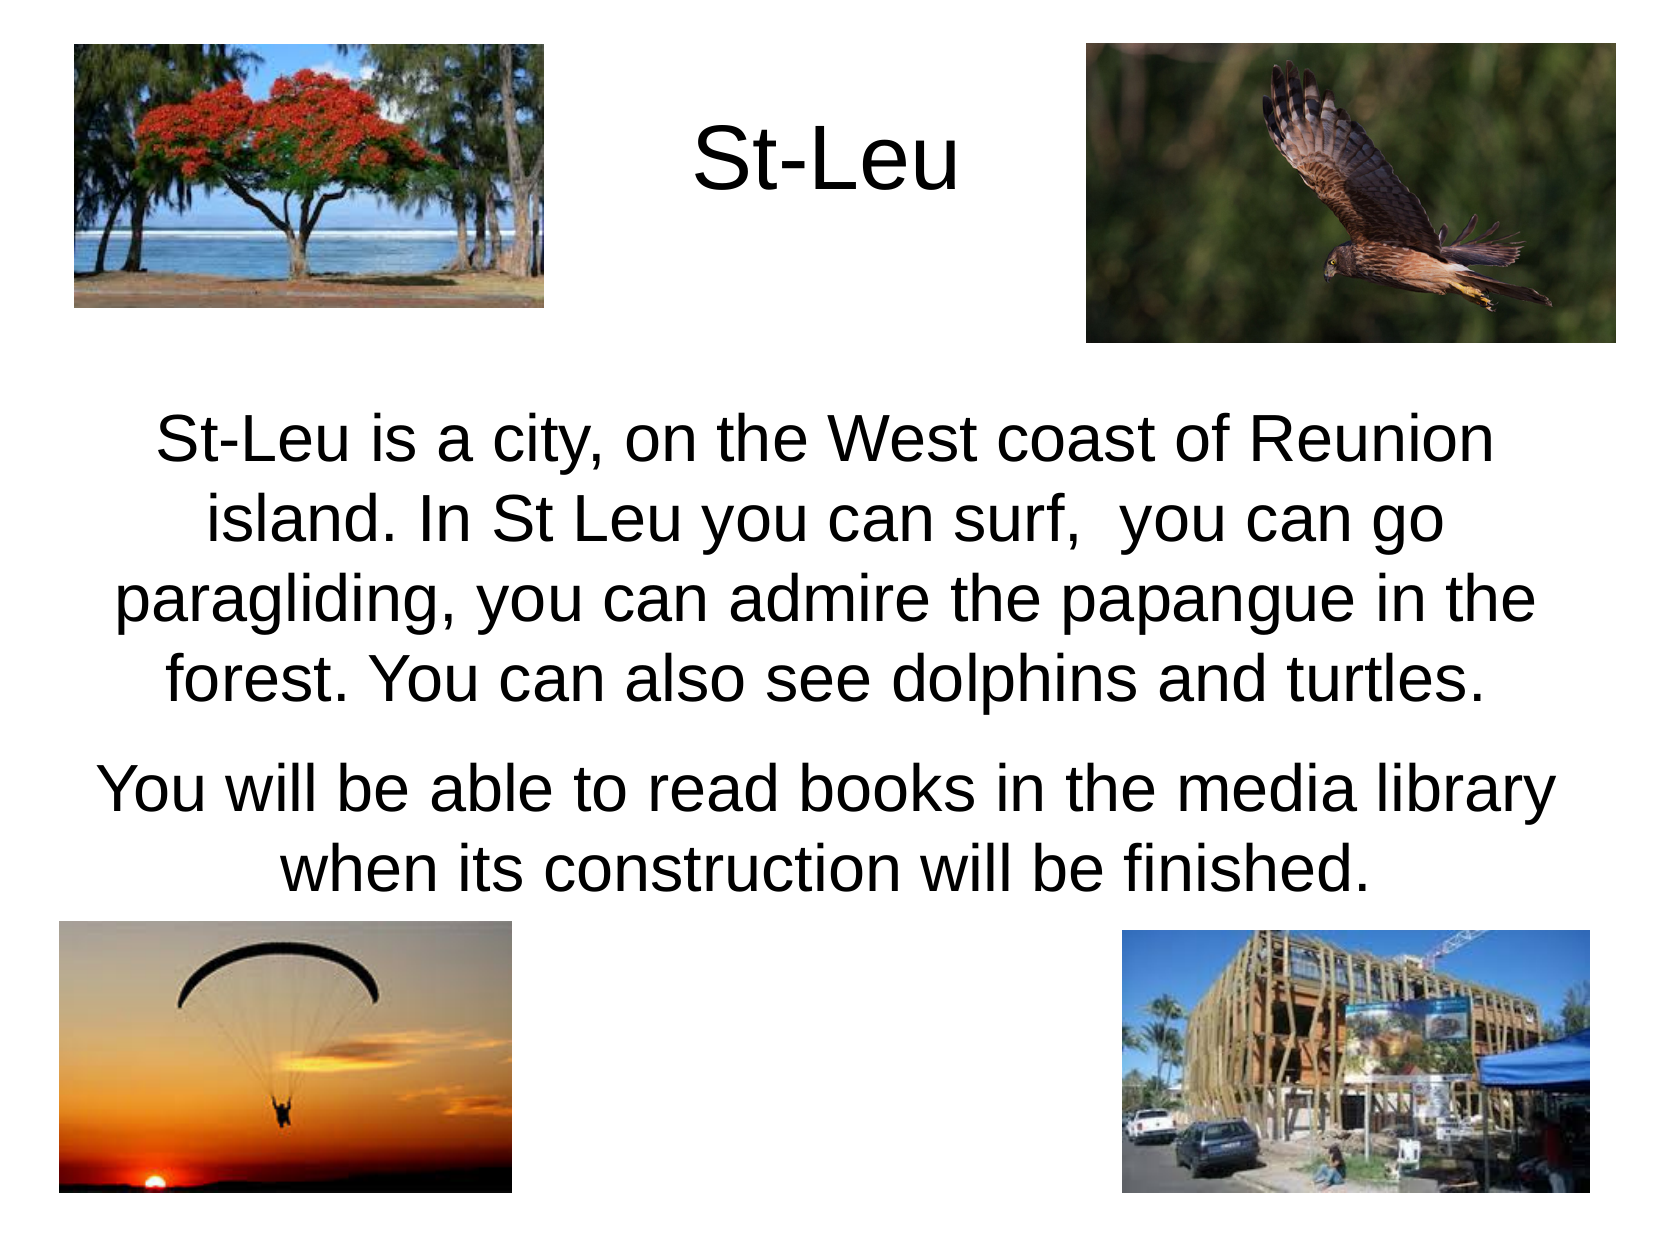

# St-Leu
St-Leu is a city, on the West coast of Reunion island. In St Leu you can surf, you can go paragliding, you can admire the papangue in the forest. You can also see dolphins and turtles.
You will be able to read books in the media library when its construction will be finished.